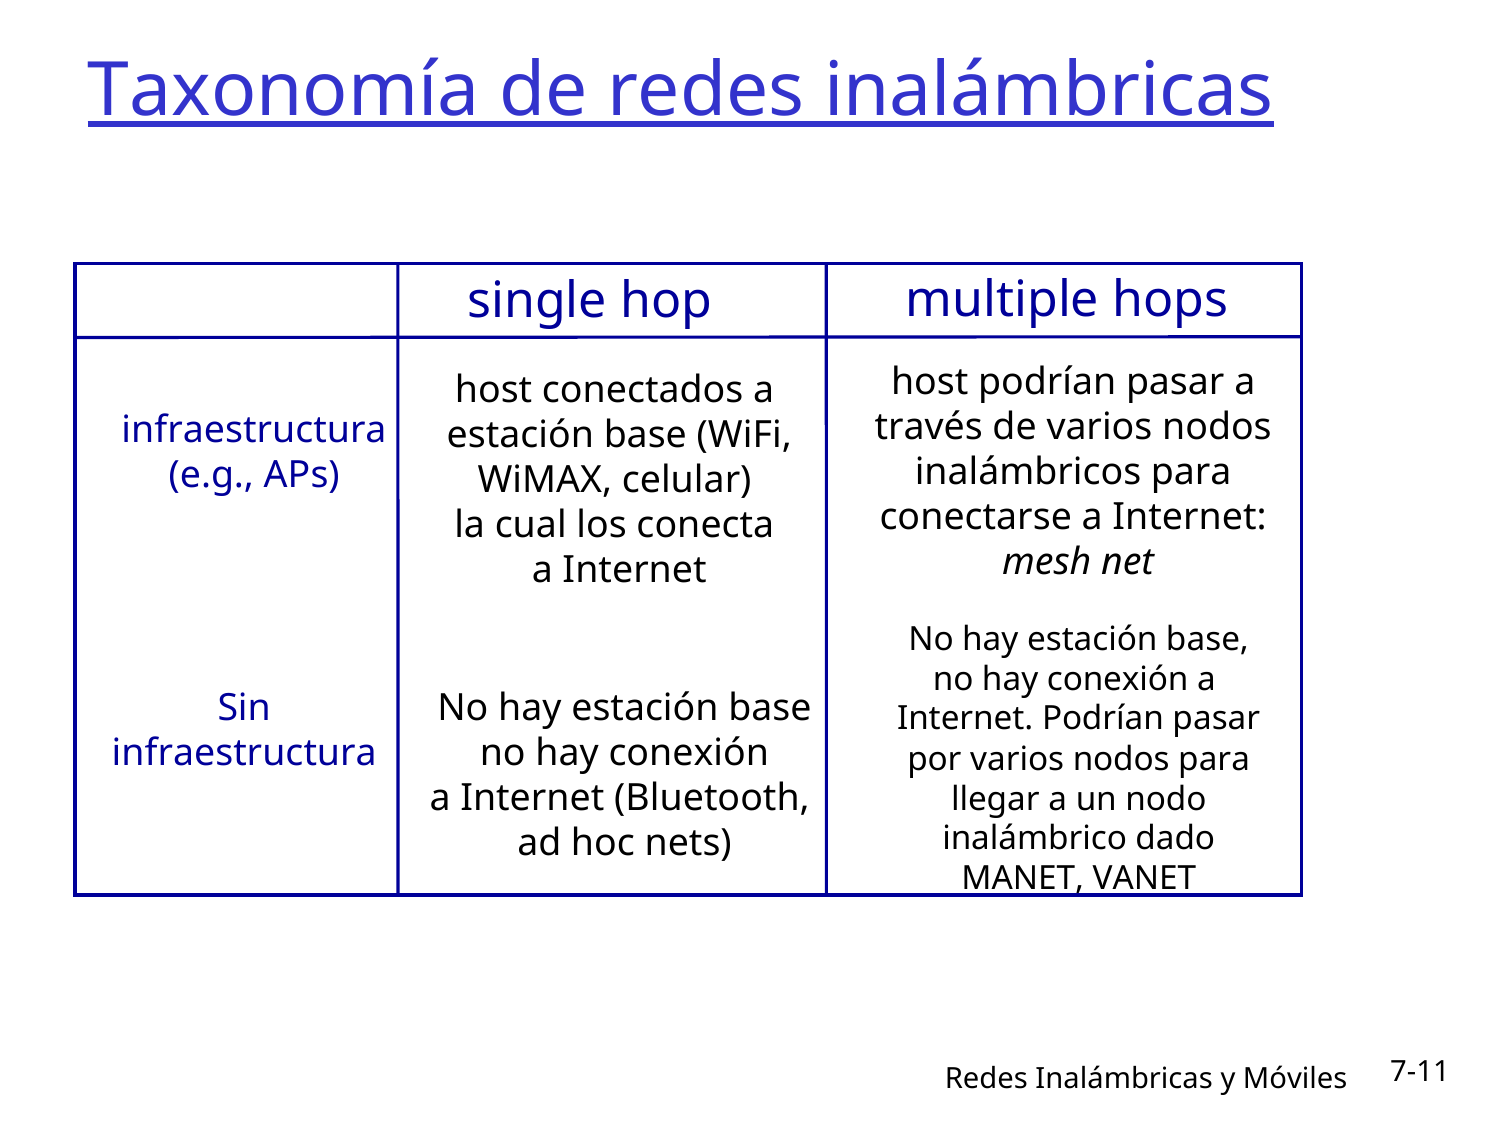

# Taxonomía de redes inalámbricas
multiple hops
single hop
host podrían pasar a
través de varios nodos
inalámbricos para
conectarse a Internet:
 mesh net
host conectados a
estación base (WiFi,
WiMAX, celular)
la cual los conecta
a Internet
infraestructura
(e.g., APs)
No hay estación base,
no hay conexión a
Internet. Podrían pasar
por varios nodos para
llegar a un nodo
inalámbrico dado
MANET, VANET
Sin
infraestructura
No hay estación base
no hay conexión
a Internet (Bluetooth,
ad hoc nets)
11